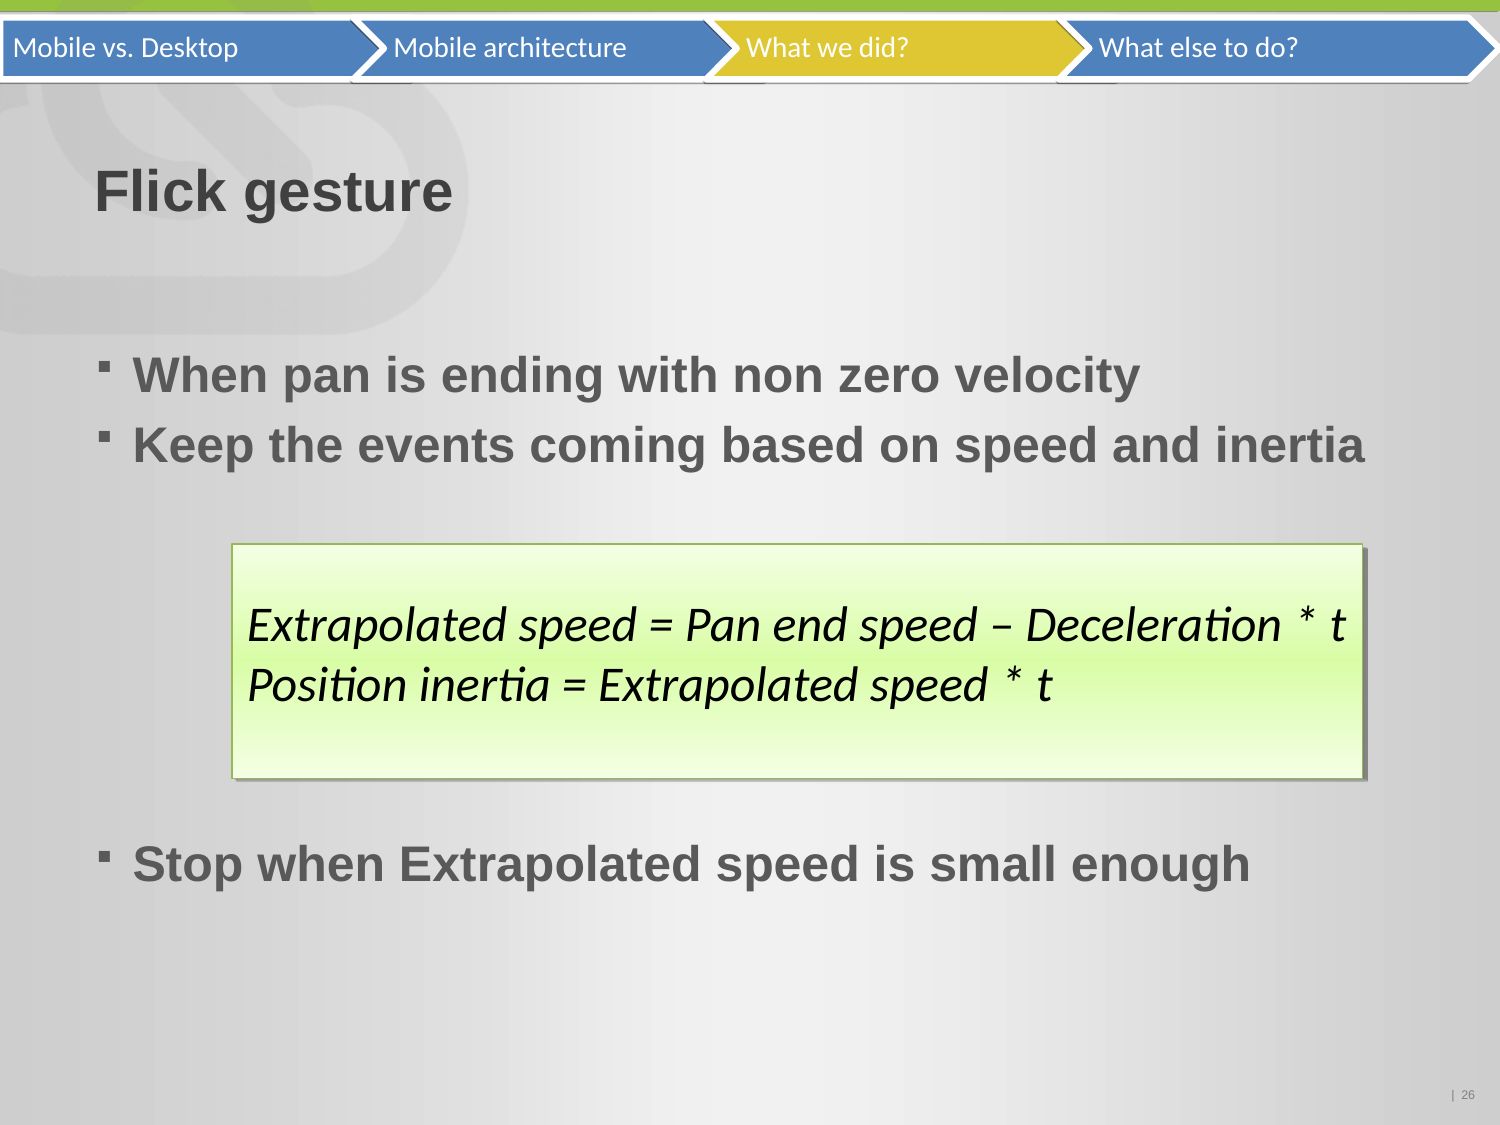

Mobile vs. Desktop
Mobile architecture
What we did?
What else to do?
# Flick gesture
When pan is ending with non zero velocity
Keep the events coming based on speed and inertia
Stop when Extrapolated speed is small enough
Extrapolated speed = Pan end speed – Deceleration * t
Position inertia = Extrapolated speed * t